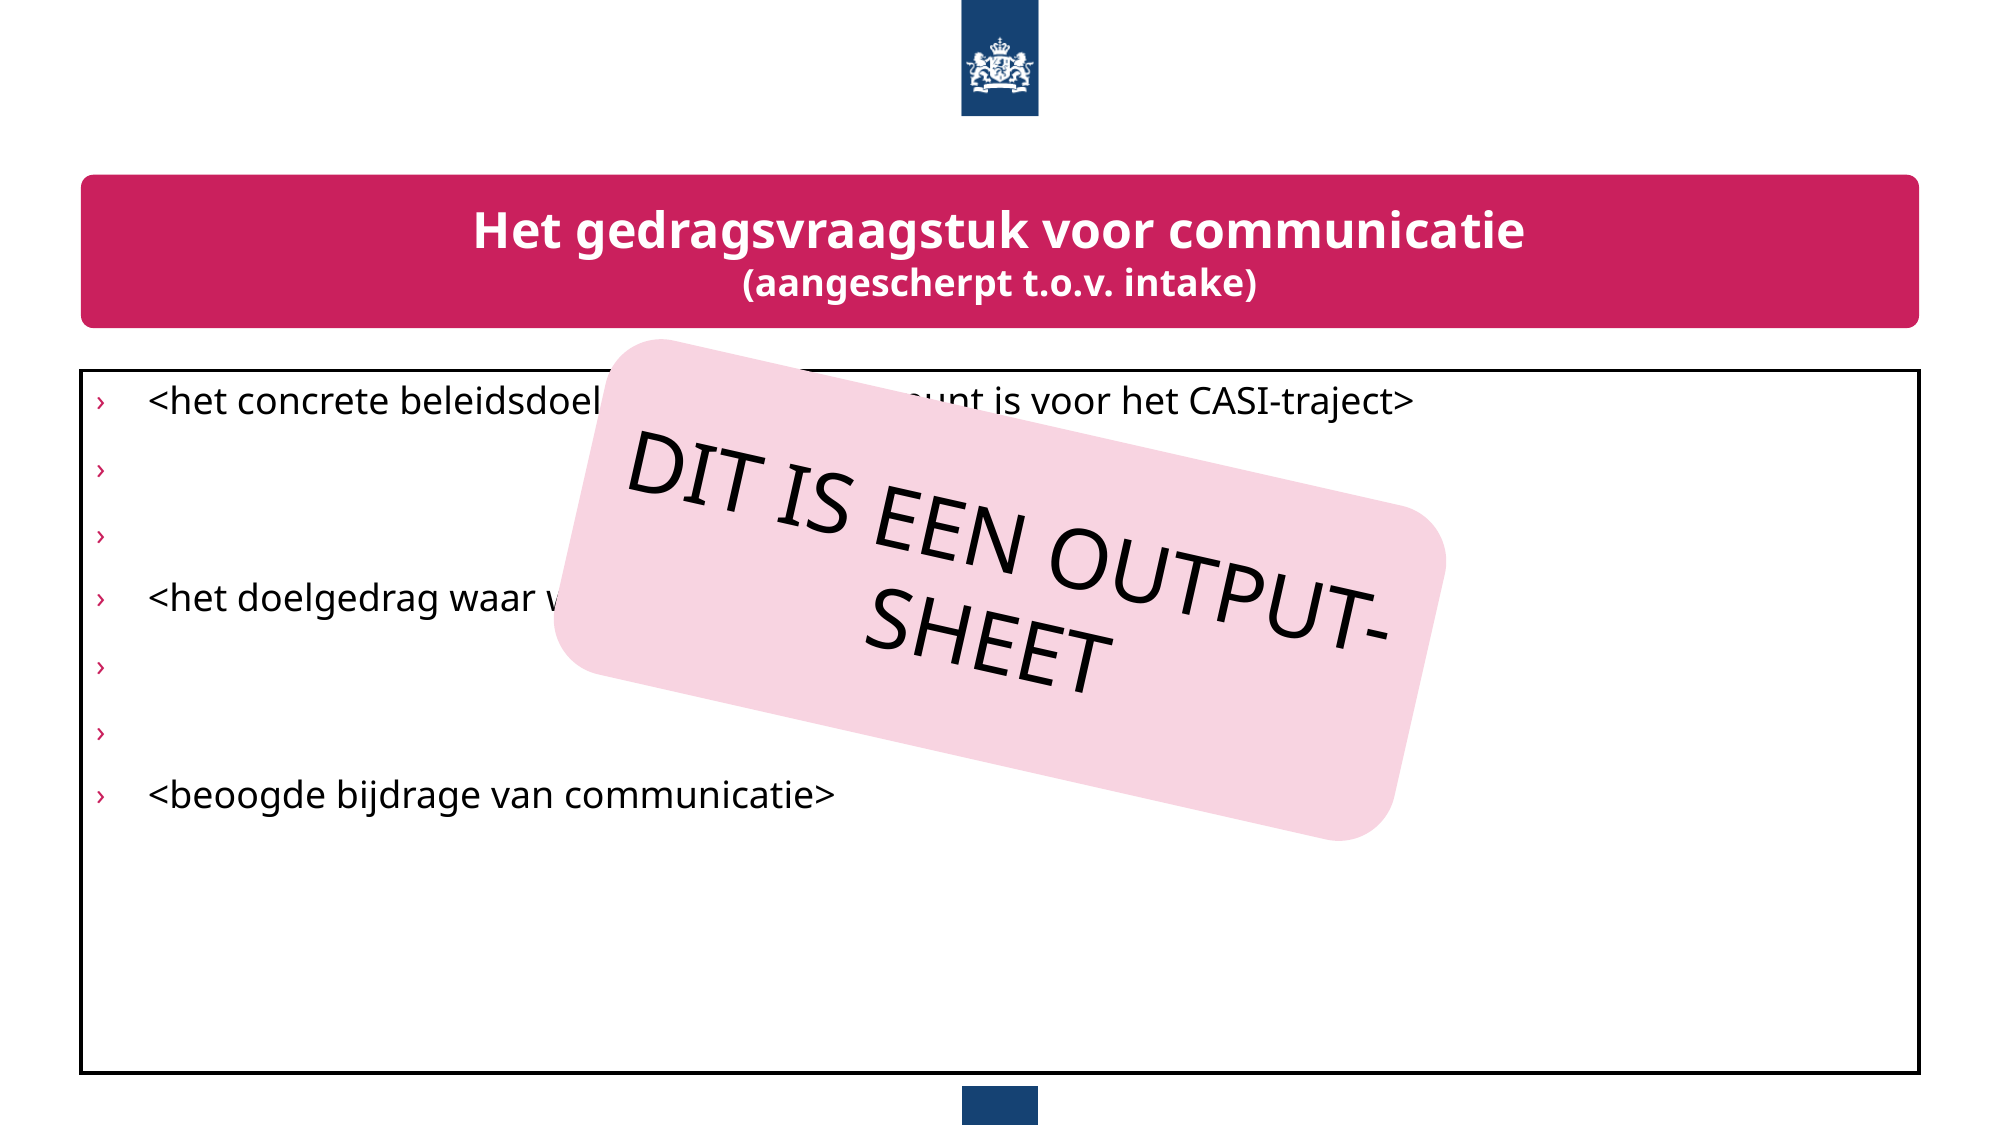

Het gedragsvraagstuk voor communicatie
(aangescherpt t.o.v. intake)
<het concrete beleidsdoel dat het uitgangspunt is voor het CASI-traject>
<het doelgedrag waar we op zullen focussen>
<beoogde bijdrage van communicatie>
DIT IS EEN OUTPUT-SHEET